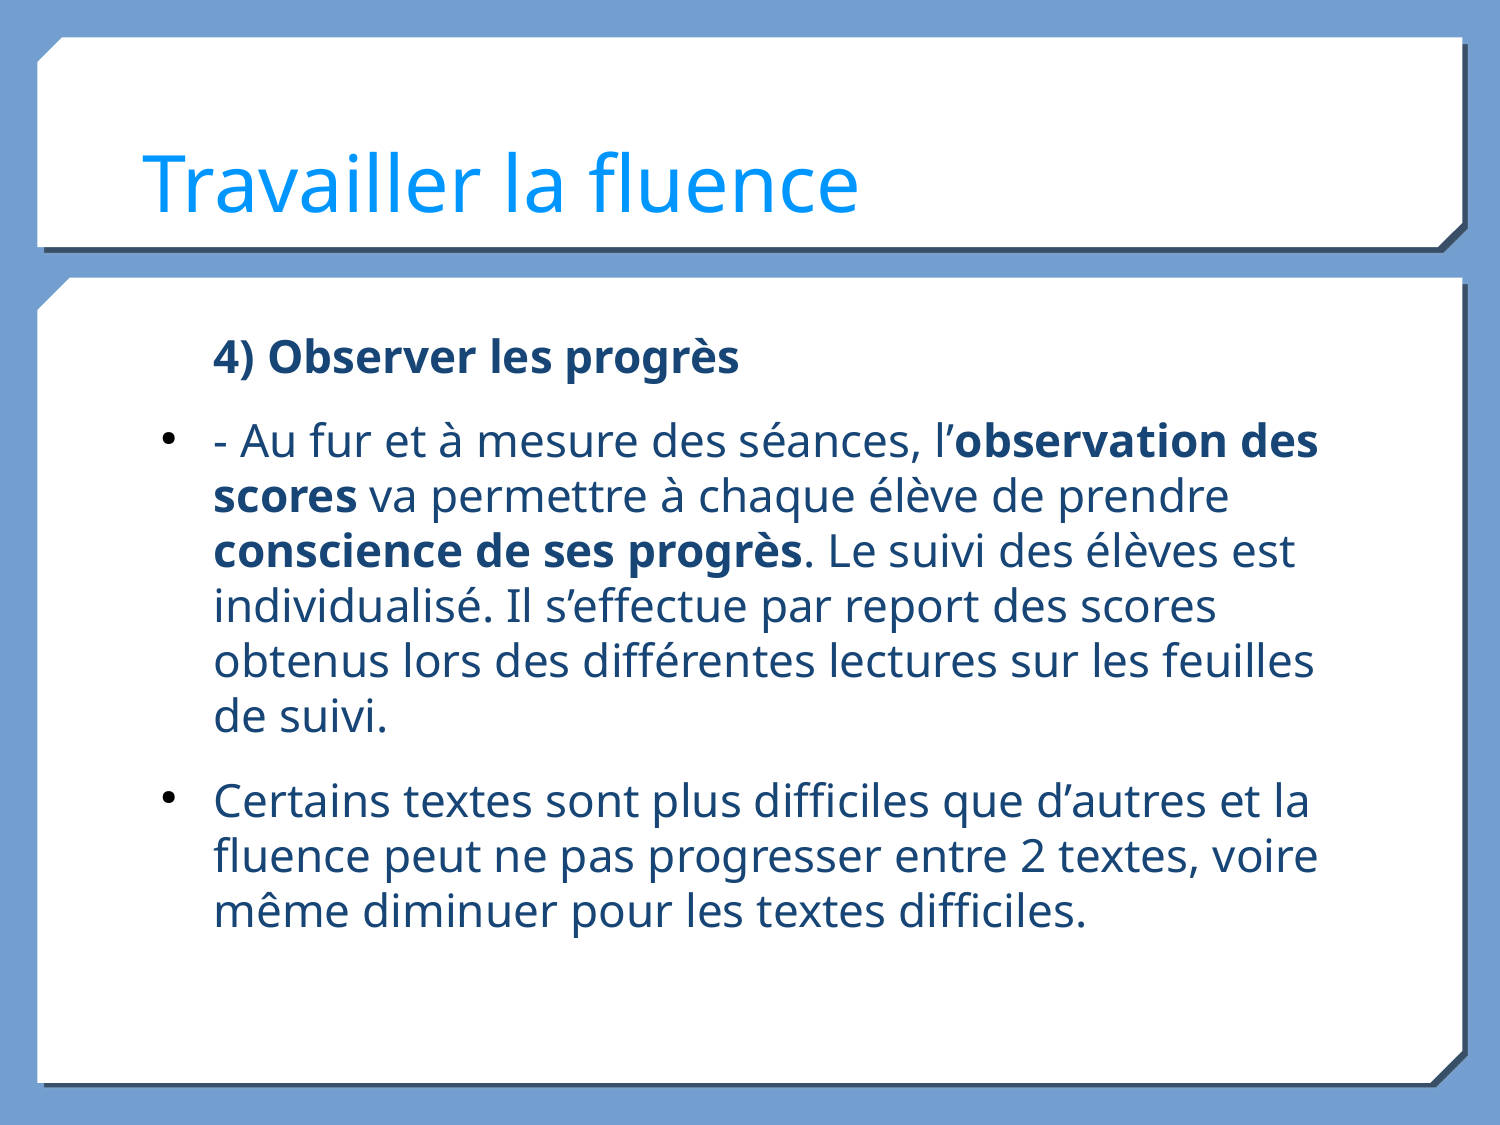

# Travailler la fluence
4) Observer les progrès
- Au fur et à mesure des séances, l’observation des scores va permettre à chaque élève de prendre conscience de ses progrès. Le suivi des élèves est individualisé. Il s’effectue par report des scores obtenus lors des différentes lectures sur les feuilles de suivi.
Certains textes sont plus difficiles que d’autres et la fluence peut ne pas progresser entre 2 textes, voire même diminuer pour les textes difficiles.